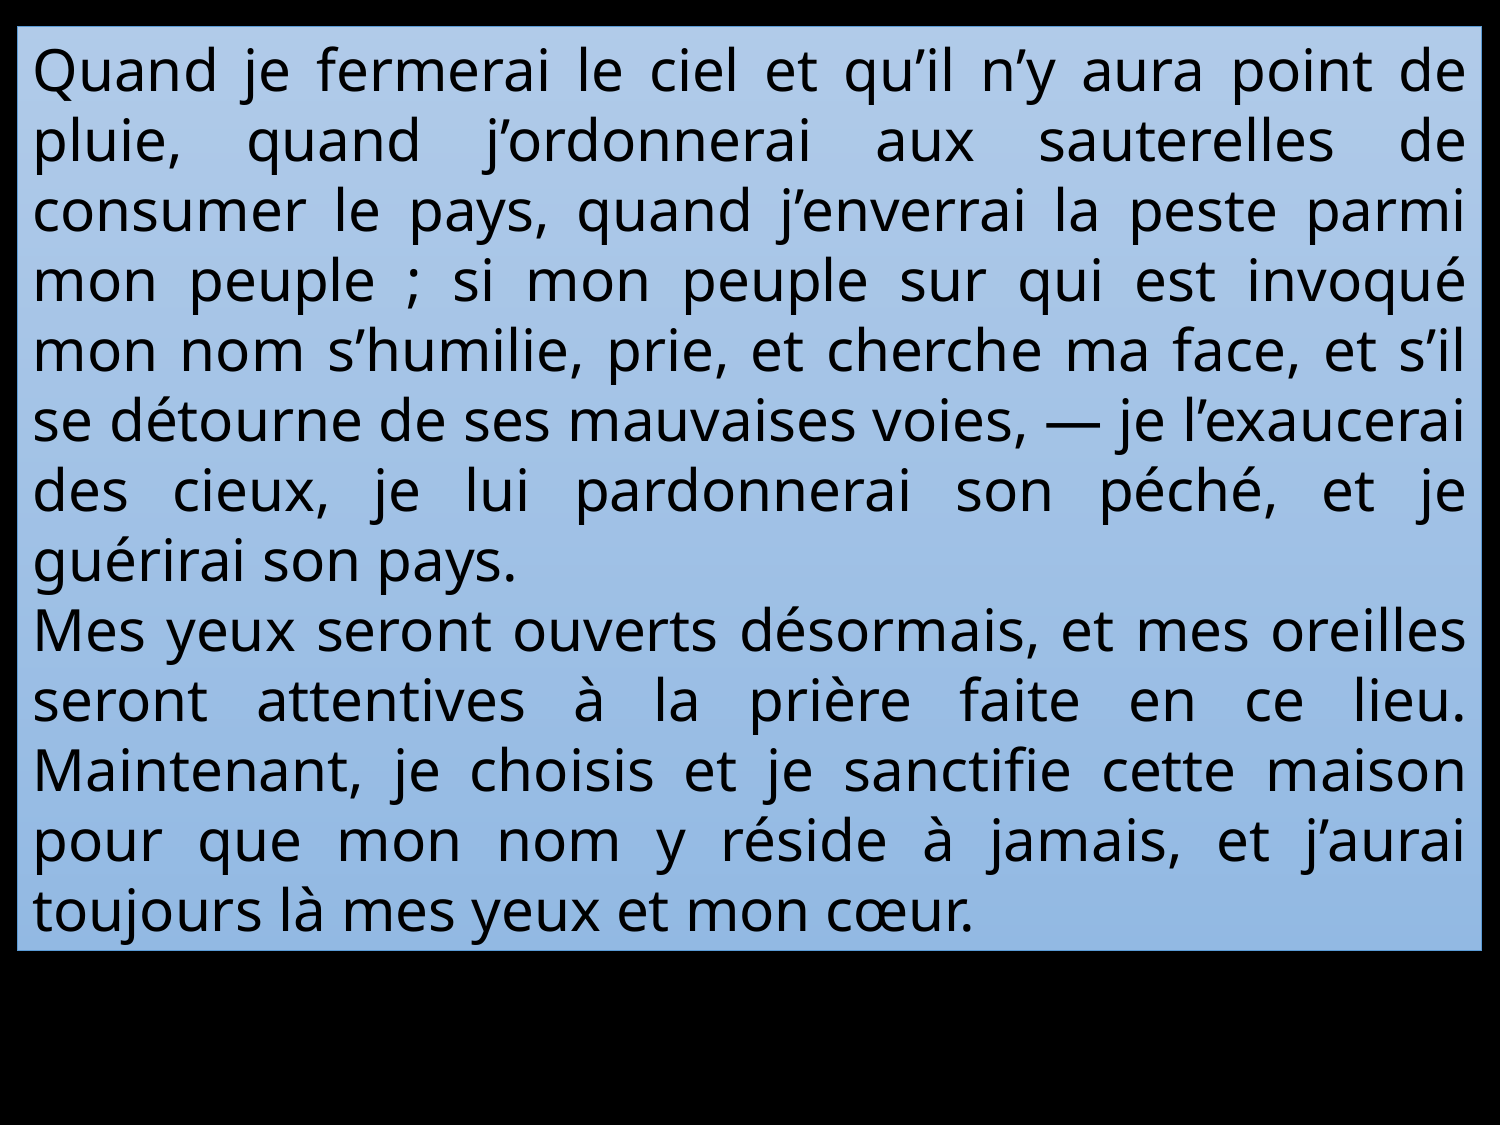

Quand je fermerai le ciel et qu’il n’y aura point de pluie, quand j’ordonnerai aux sauterelles de consumer le pays, quand j’enverrai la peste parmi mon peuple ; si mon peuple sur qui est invoqué mon nom s’humilie, prie, et cherche ma face, et s’il se détourne de ses mauvaises voies, — je l’exaucerai des cieux, je lui pardonnerai son péché, et je guérirai son pays.
Mes yeux seront ouverts désormais, et mes oreilles seront attentives à la prière faite en ce lieu. Maintenant, je choisis et je sanctifie cette maison pour que mon nom y réside à jamais, et j’aurai toujours là mes yeux et mon cœur.